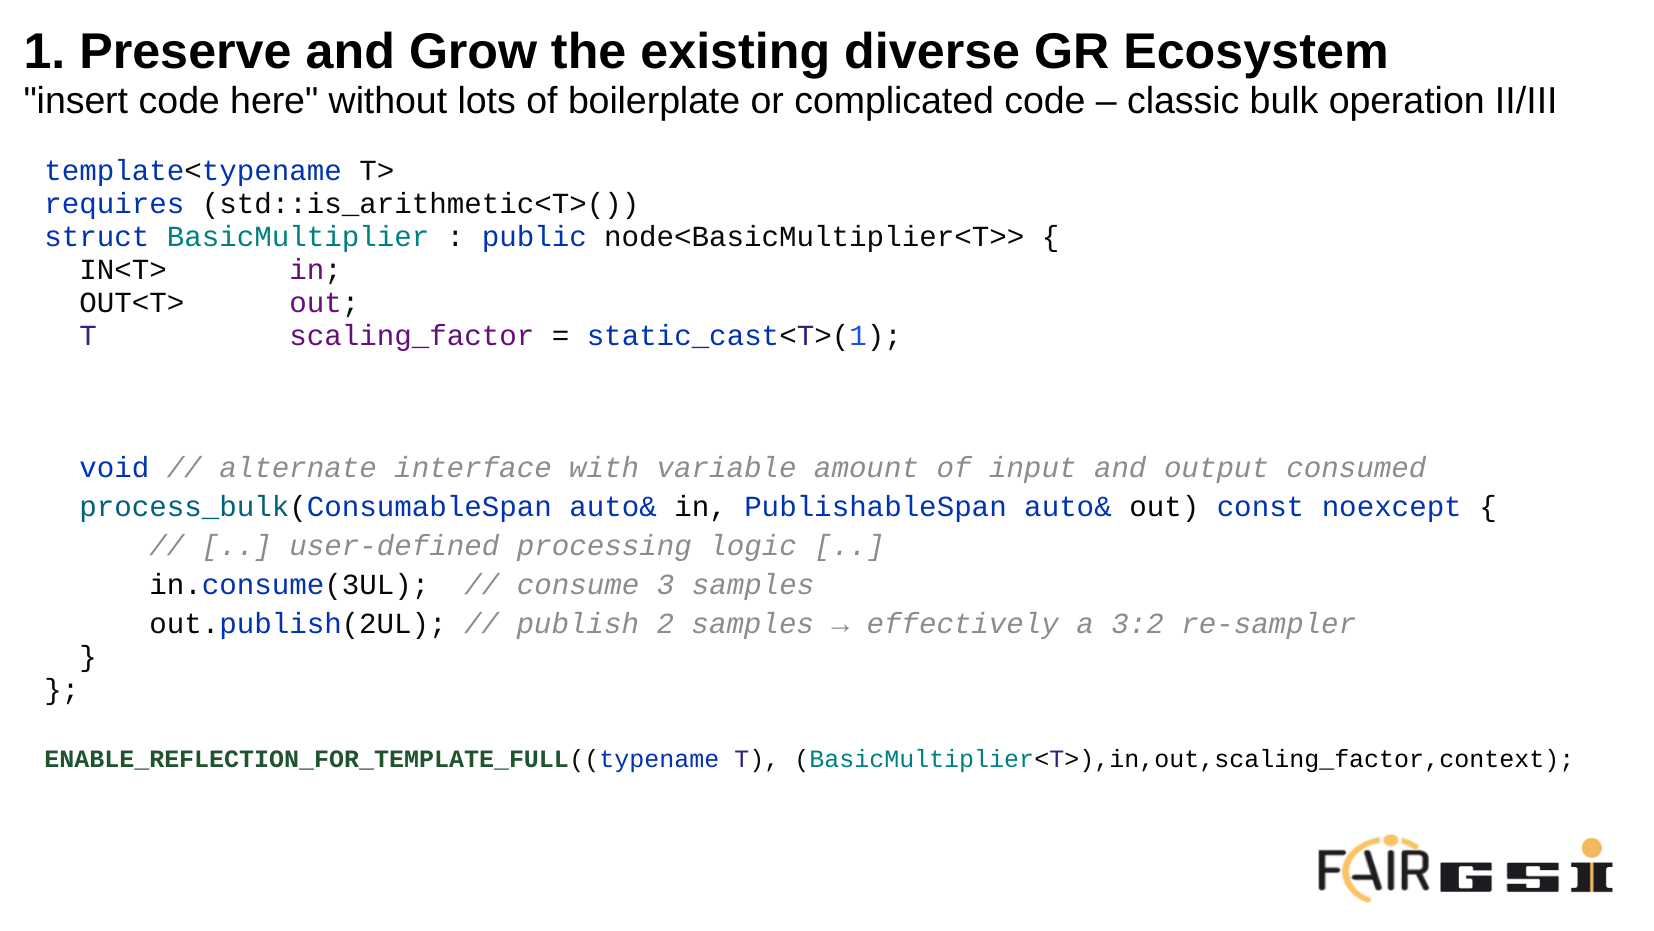

# 1. Preserve and Grow the existing diverse GR Ecosystem "insert code here" without lots of boilerplate or complicated code – classic bulk operation II/III
template<typename T>
requires (std::is_arithmetic<T>())
struct BasicMultiplier : public node<BasicMultiplier<T>> {
 IN<T> in;
 OUT<T> out;
 T scaling_factor = static_cast<T>(1);
 void // alternate interface with variable amount of input and output consumed
 process_bulk(ConsumableSpan auto& in, PublishableSpan auto& out) const noexcept {
 // [..] user-defined processing logic [..]
 in.consume(3UL); // consume 3 samples
 out.publish(2UL); // publish 2 samples → effectively a 3:2 re-sampler
 }
};
ENABLE_REFLECTION_FOR_TEMPLATE_FULL((typename T), (BasicMultiplier<T>),in,out,scaling_factor,context);